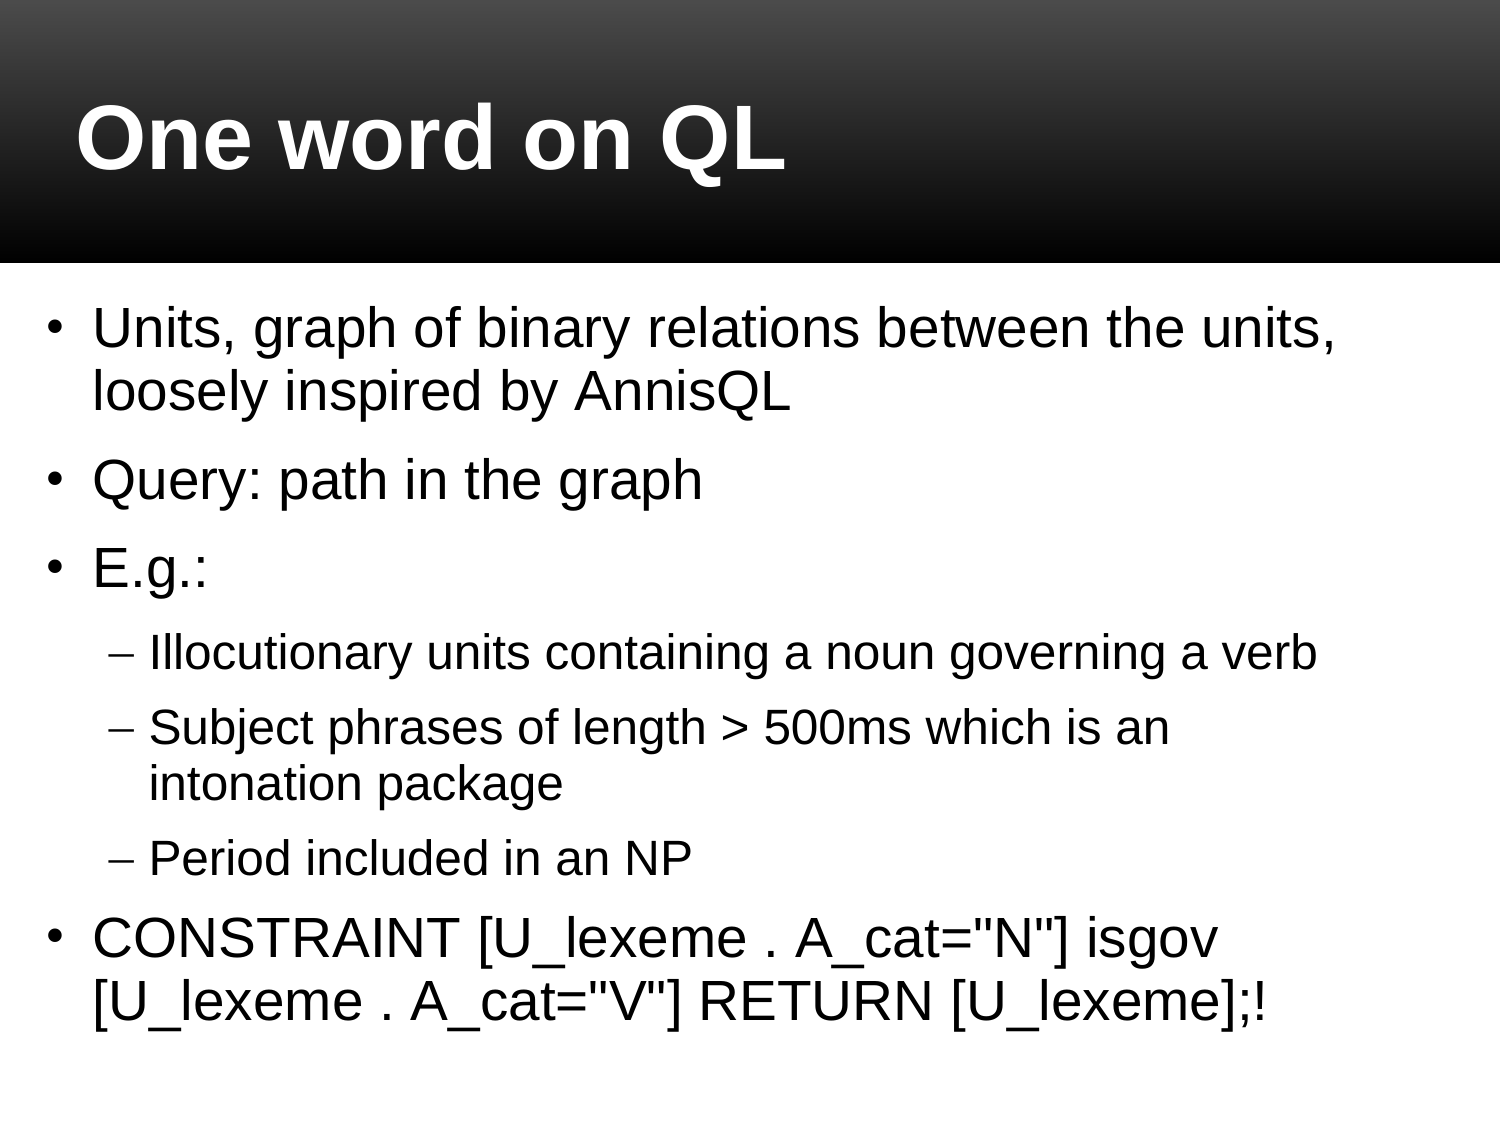

# One word on QL
Units, graph of binary relations between the units, loosely inspired by AnnisQL
Query: path in the graph
E.g.:
Illocutionary units containing a noun governing a verb
Subject phrases of length > 500ms which is an intonation package
Period included in an NP
CONSTRAINT [U_lexeme . A_cat="N"] isgov [U_lexeme . A_cat="V"] RETURN [U_lexeme];!